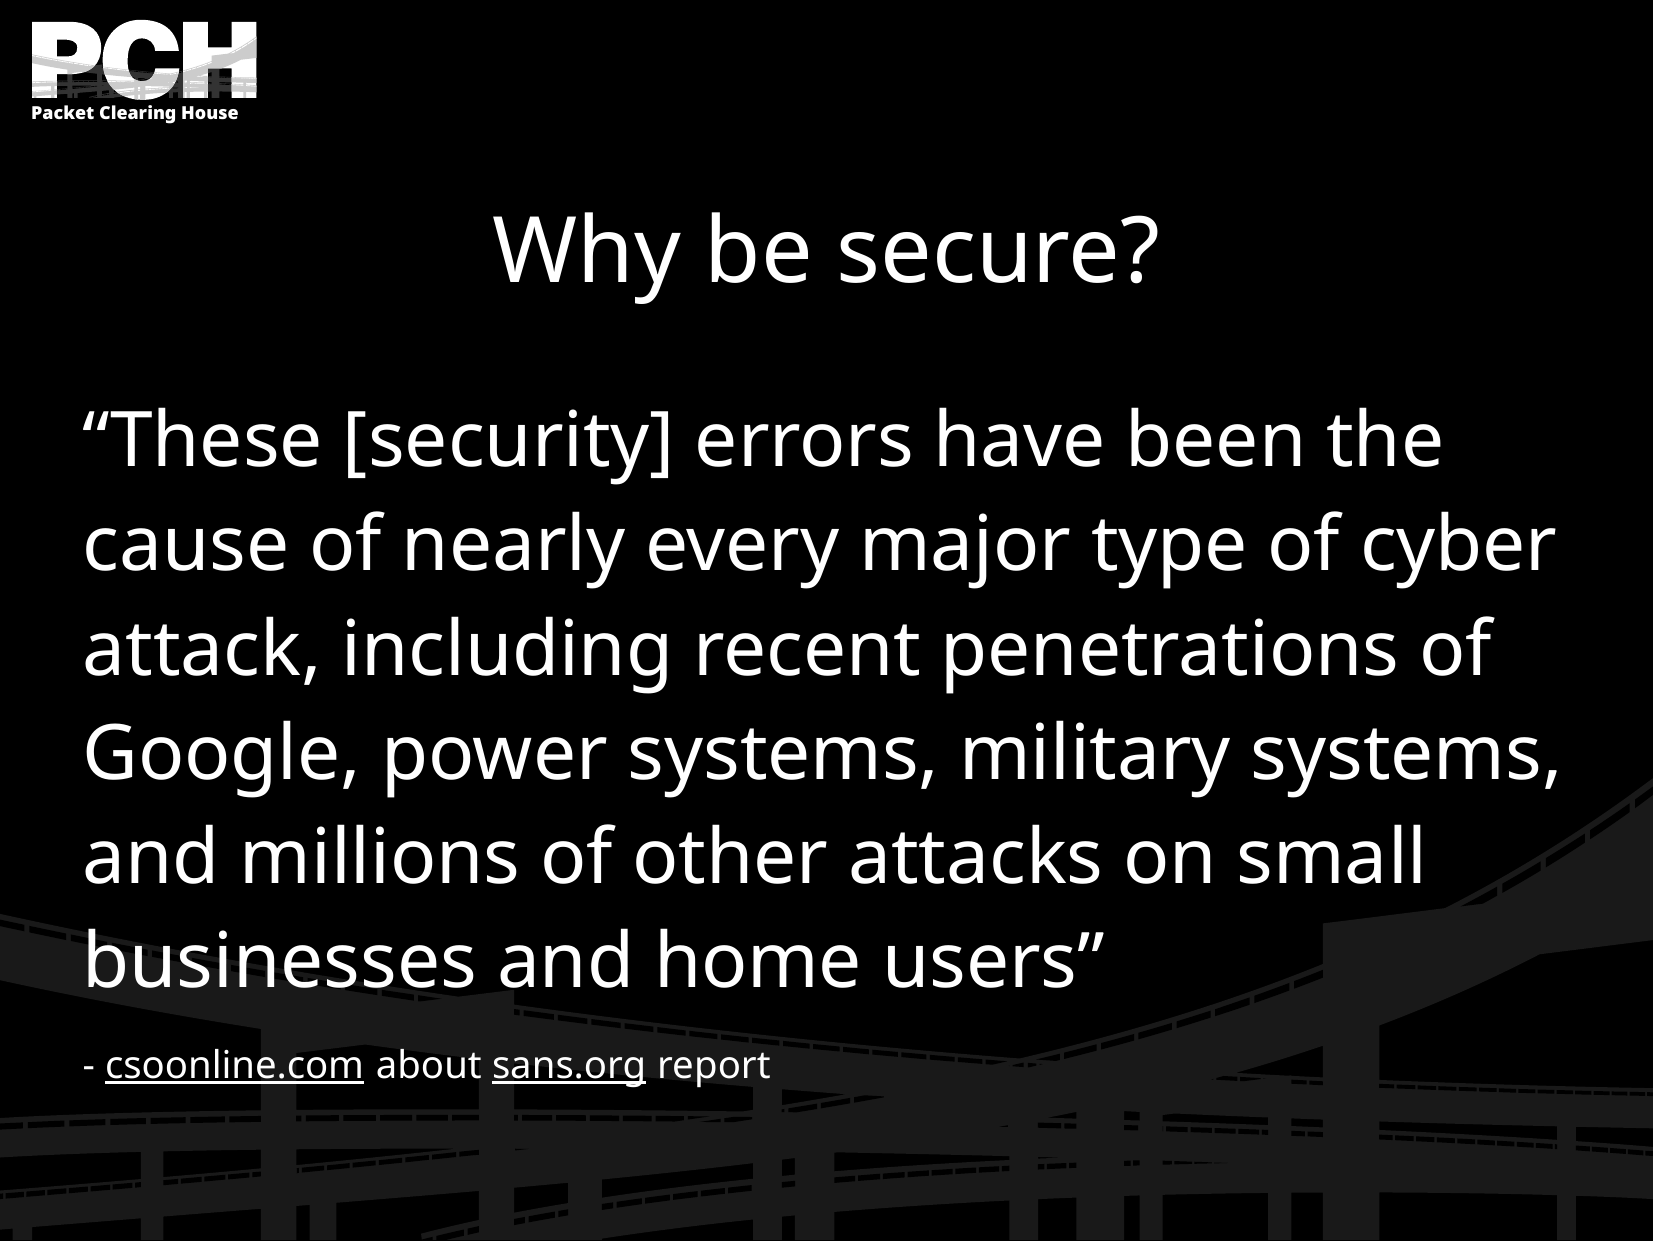

# Why be secure?
“These [security] errors have been the cause of nearly every major type of cyber attack, including recent penetrations of Google, power systems, military systems, and millions of other attacks on small businesses and home users”
- csoonline.com about sans.org report